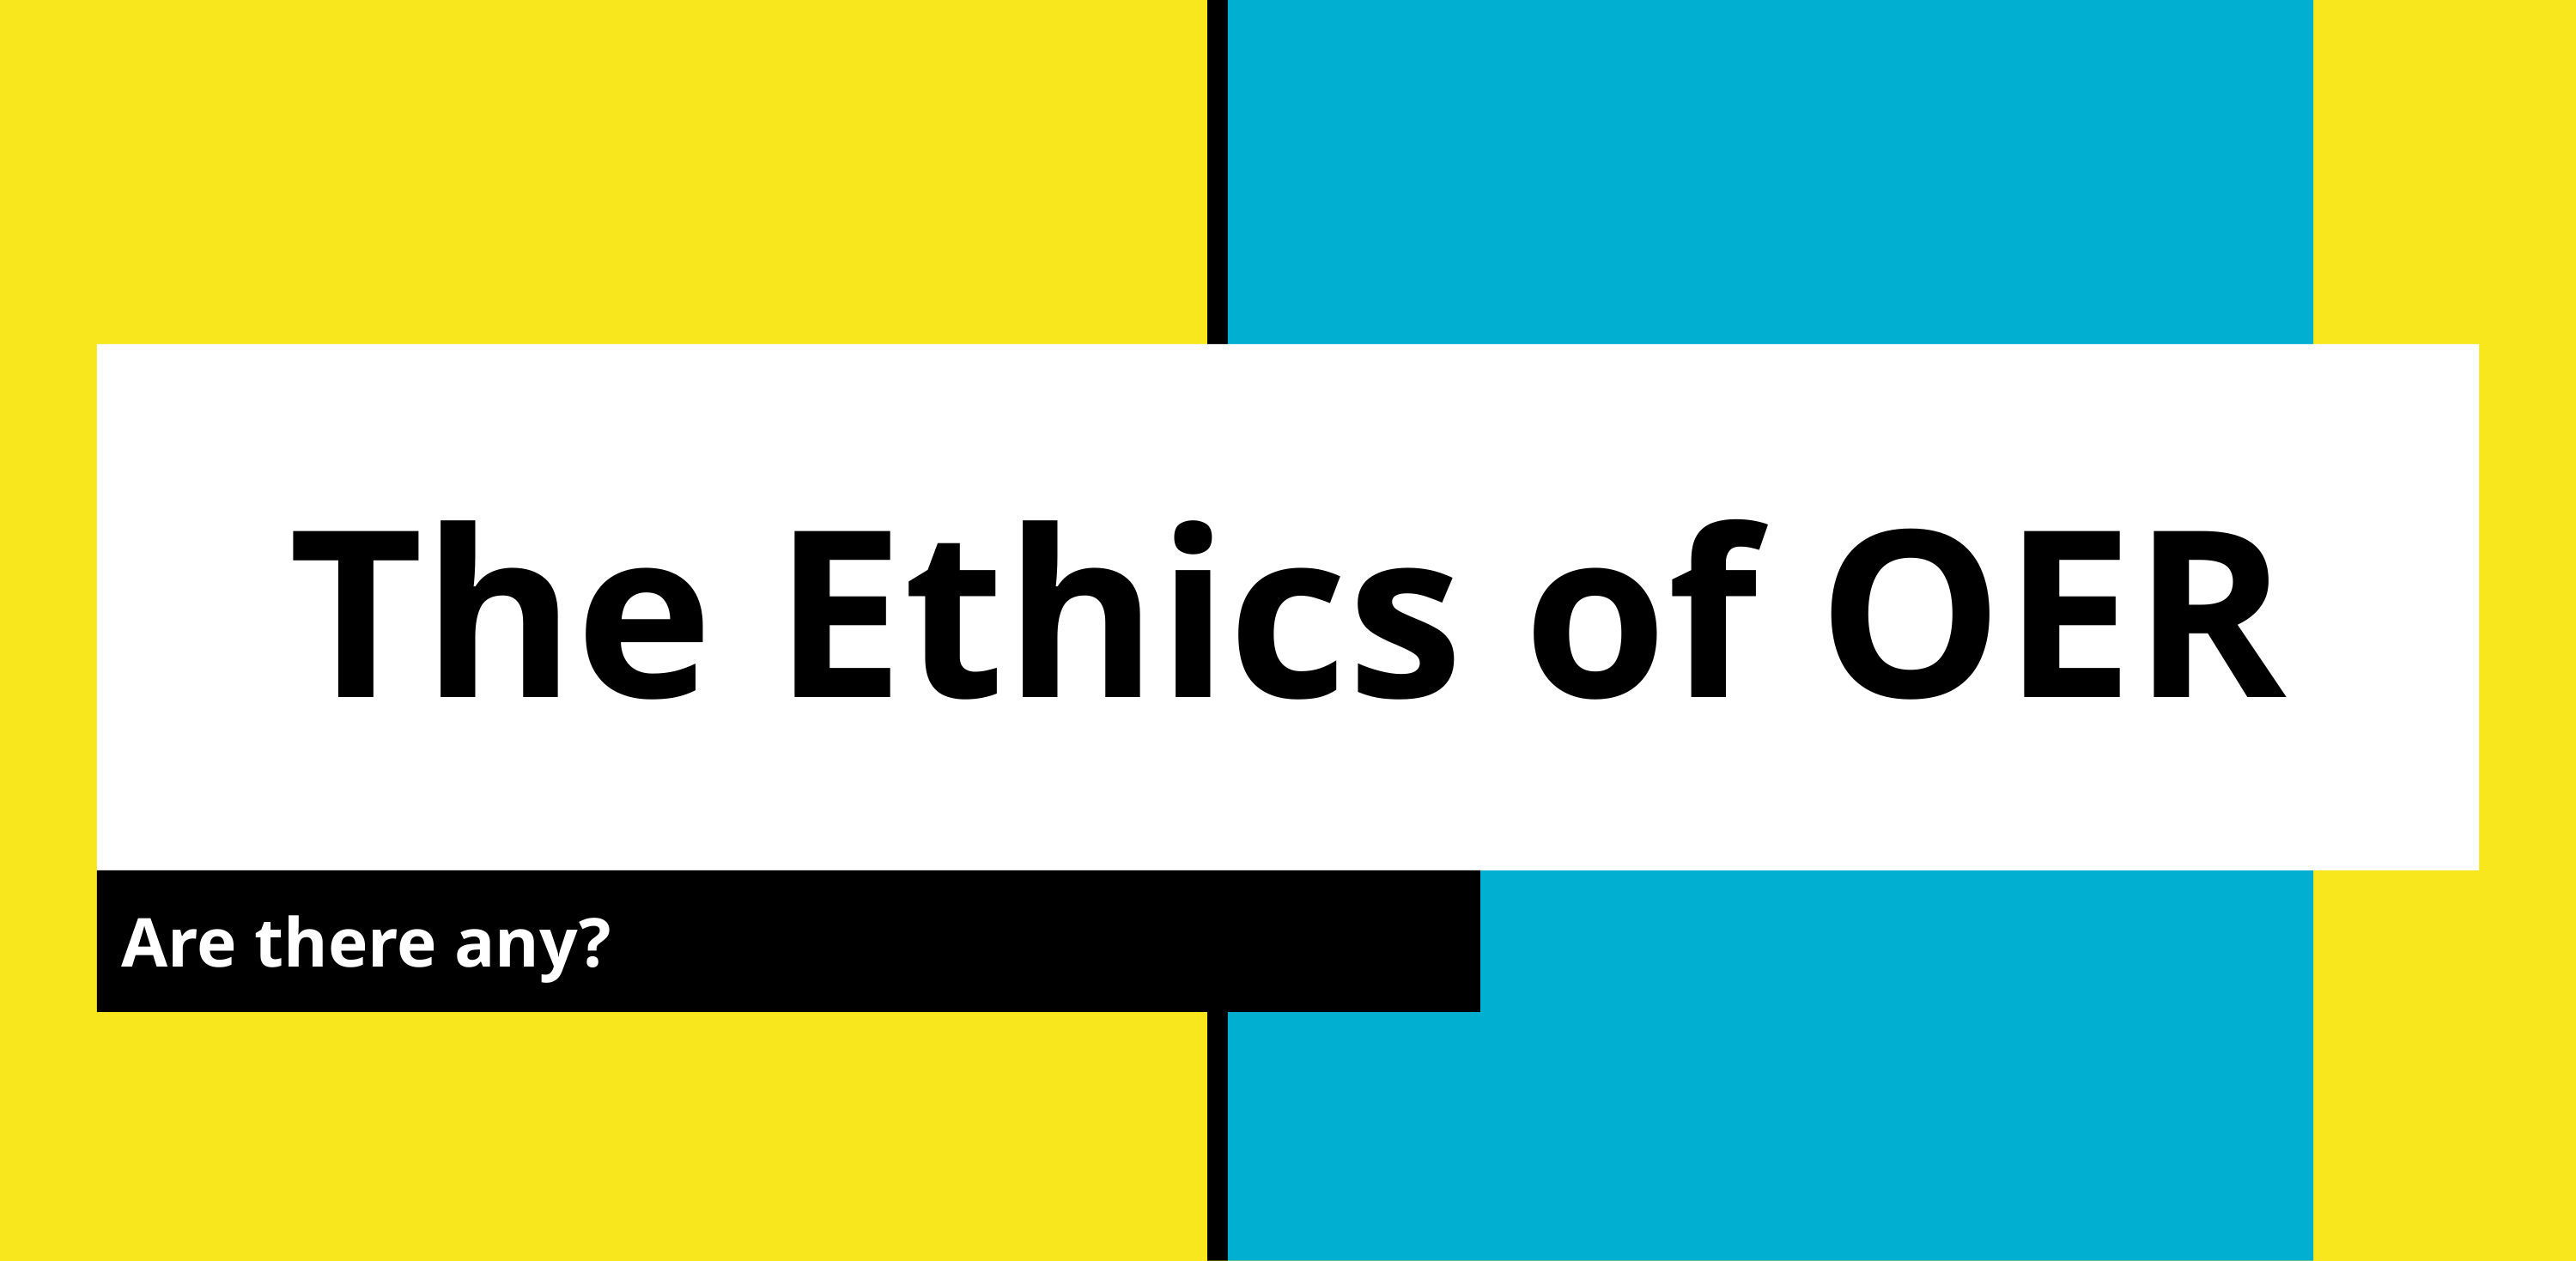

# The Ethics of OER
Are there any?